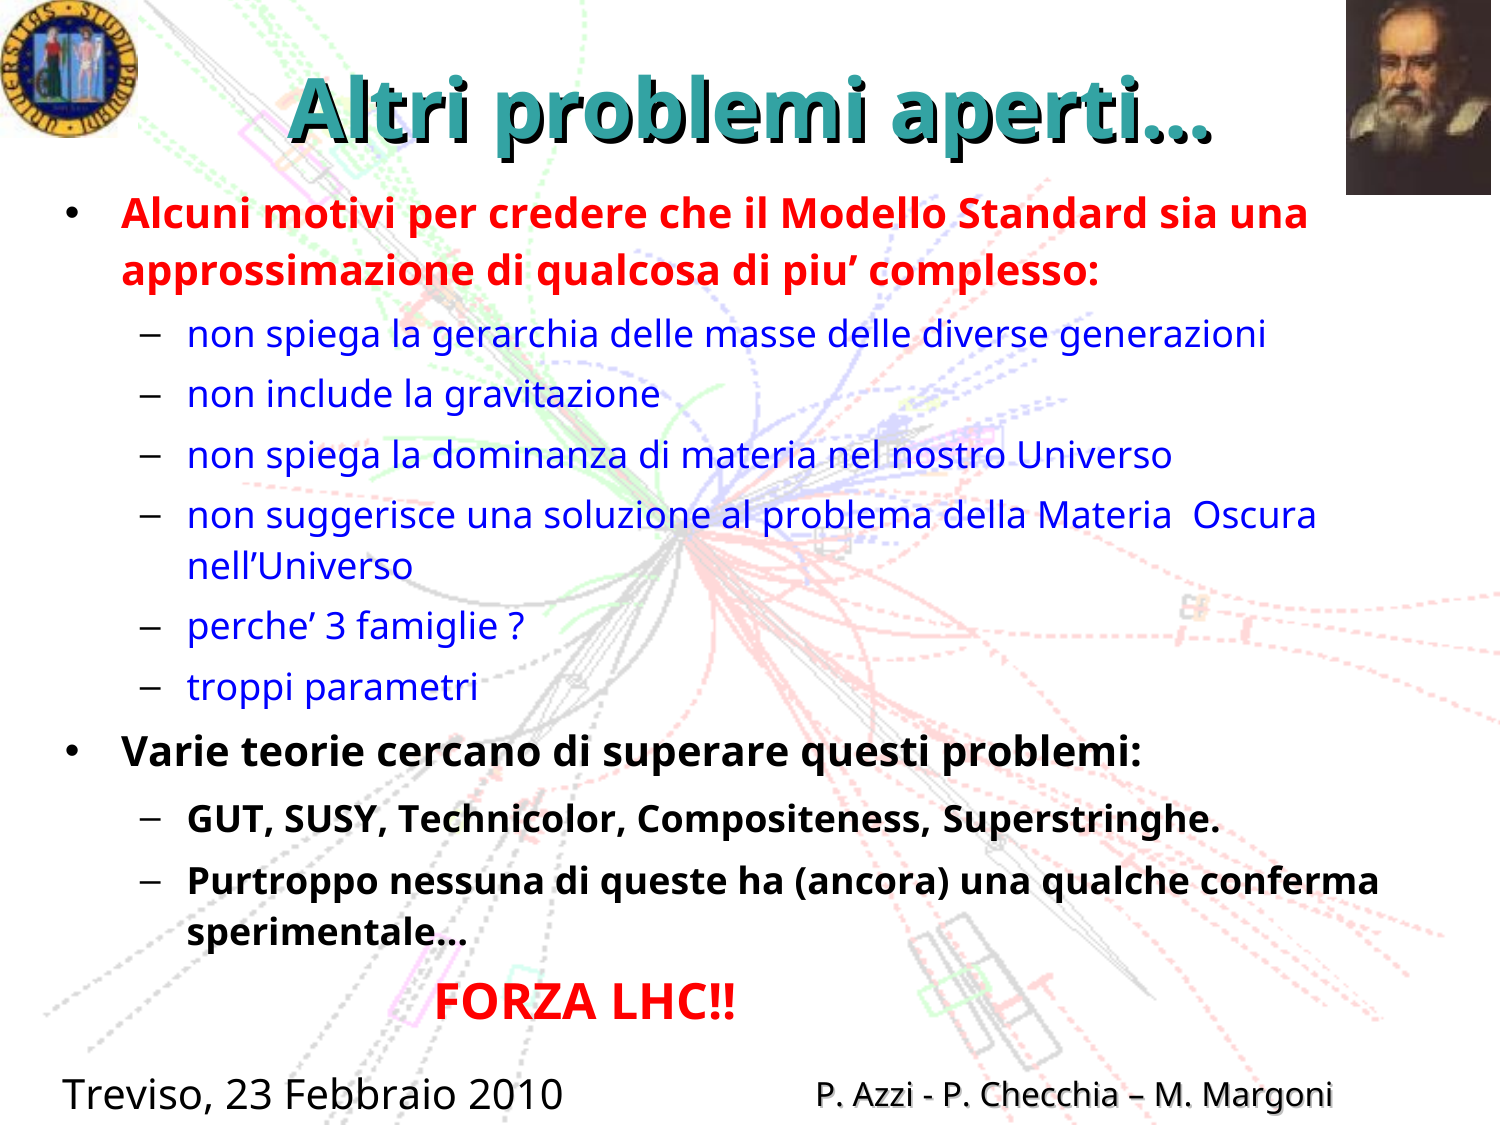

# Altri problemi aperti…
Alcuni motivi per credere che il Modello Standard sia una approssimazione di qualcosa di piu’ complesso:
non spiega la gerarchia delle masse delle diverse generazioni
non include la gravitazione
non spiega la dominanza di materia nel nostro Universo
non suggerisce una soluzione al problema della Materia Oscura nell’Universo
perche’ 3 famiglie ?
troppi parametri
Varie teorie cercano di superare questi problemi:
GUT, SUSY, Technicolor, Compositeness, Superstringhe.
Purtroppo nessuna di queste ha (ancora) una qualche conferma sperimentale…
 FORZA LHC!!